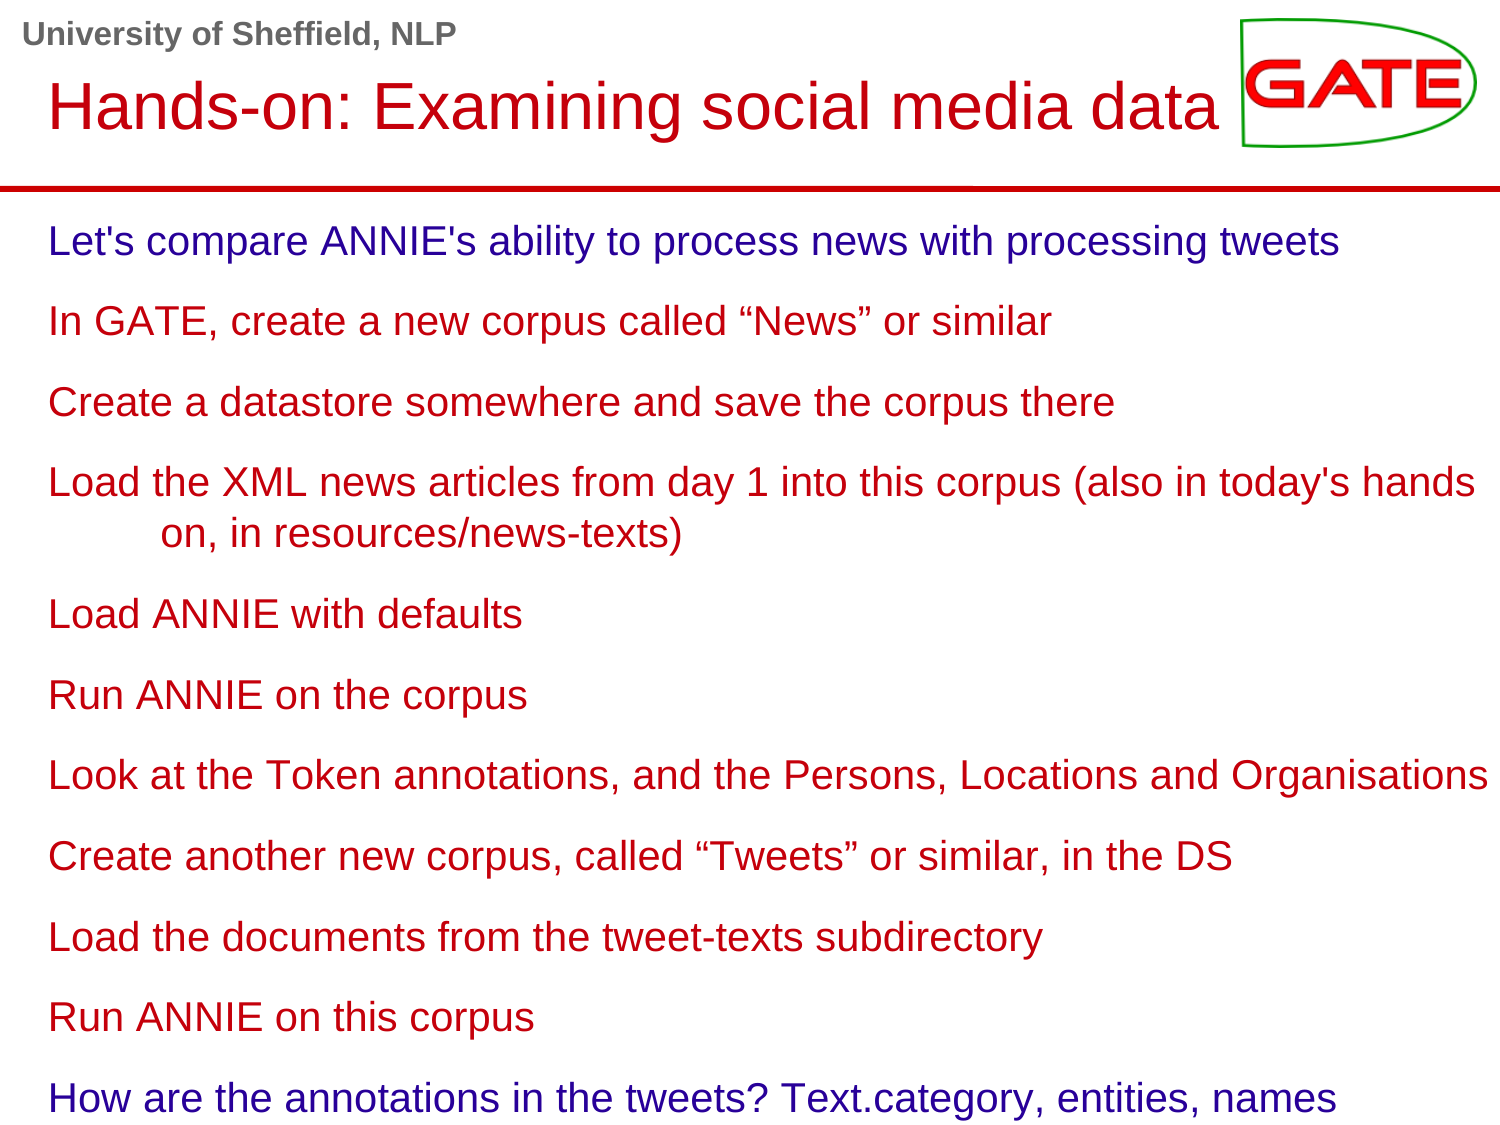

Hands-on: Examining social media data
Let's compare ANNIE's ability to process news with processing tweets
In GATE, create a new corpus called “News” or similar
Create a datastore somewhere and save the corpus there
Load the XML news articles from day 1 into this corpus (also in today's hands on, in resources/news-texts)
Load ANNIE with defaults
Run ANNIE on the corpus
Look at the Token annotations, and the Persons, Locations and Organisations
Create another new corpus, called “Tweets” or similar, in the DS
Load the documents from the tweet-texts subdirectory
Run ANNIE on this corpus
How are the annotations in the tweets? Text.category, entities, names